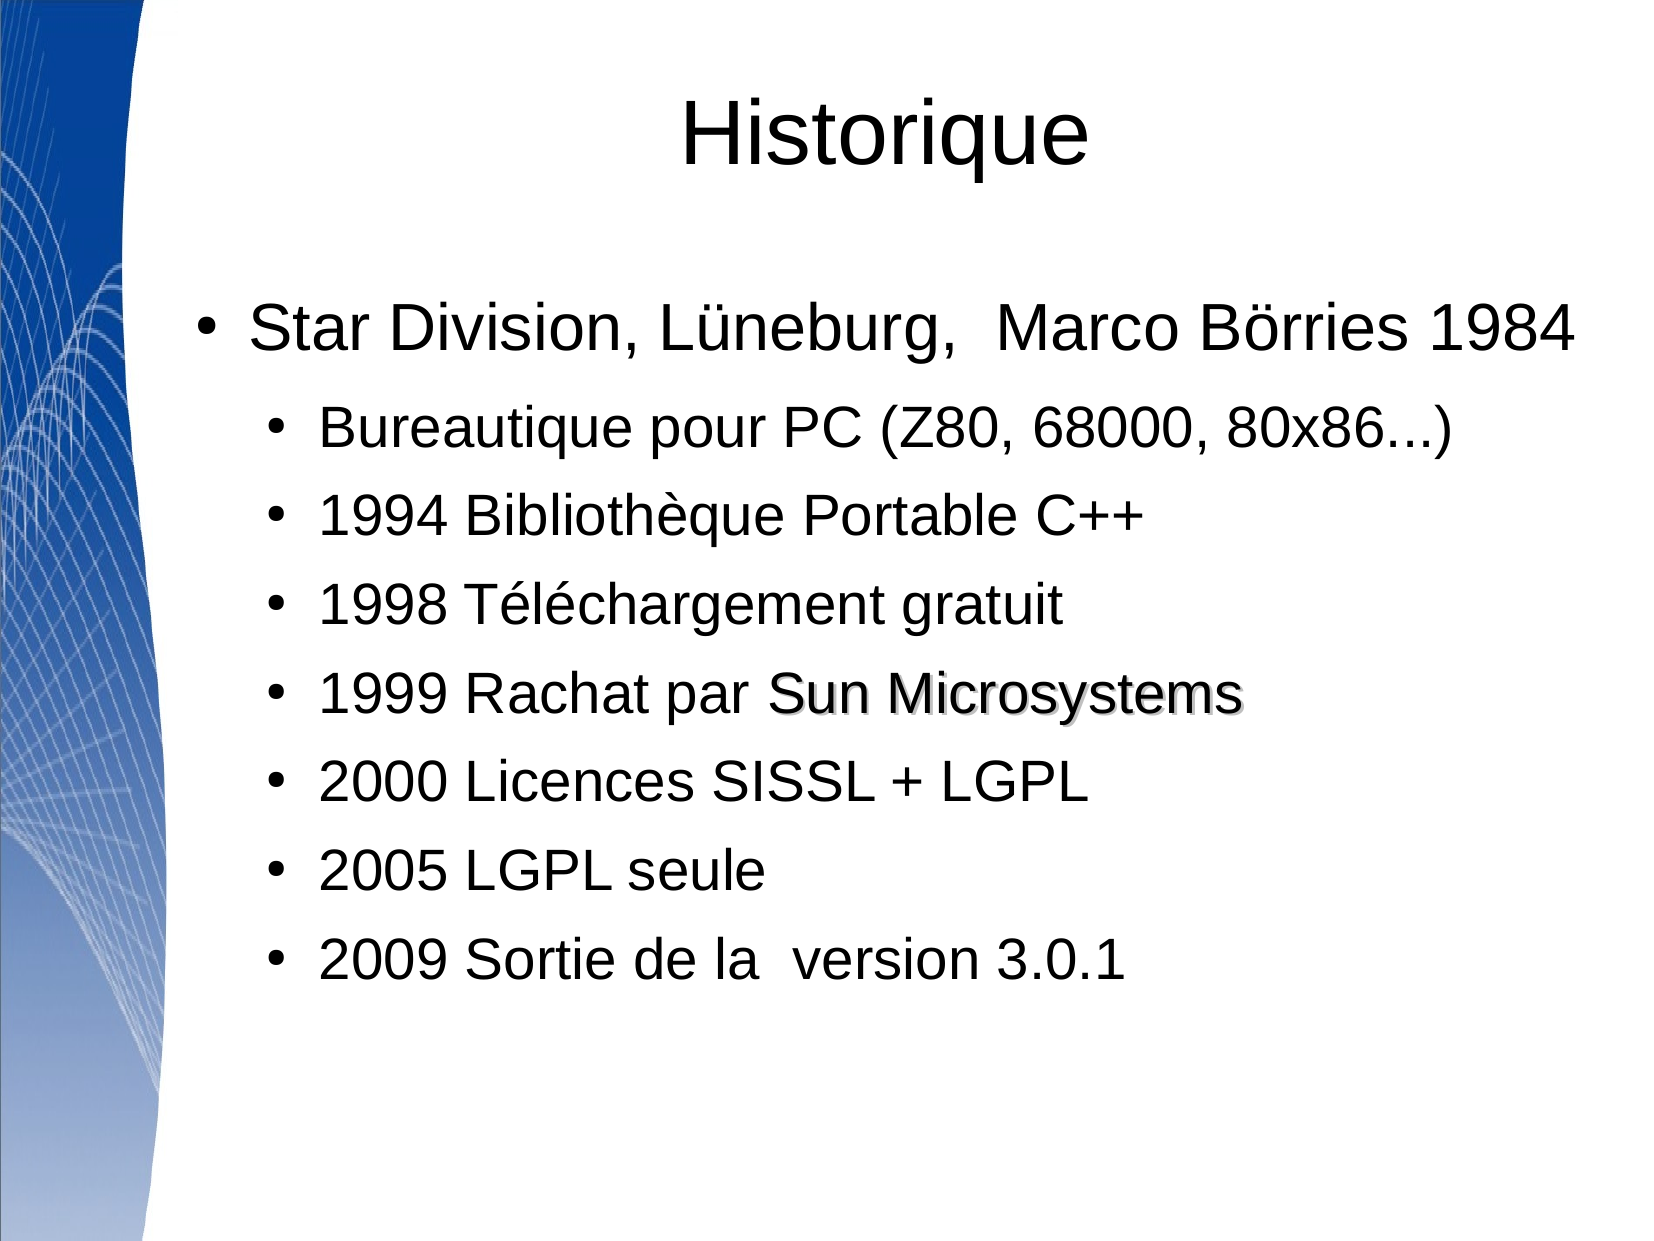

# Historique
Star Division, Lüneburg, Marco Börries 1984
Bureautique pour PC (Z80, 68000, 80x86...)
1994 Bibliothèque Portable C++
1998 Téléchargement gratuit
1999 Rachat par Sun Microsystems
2000 Licences SISSL + LGPL
2005 LGPL seule
2009 Sortie de la version 3.0.1